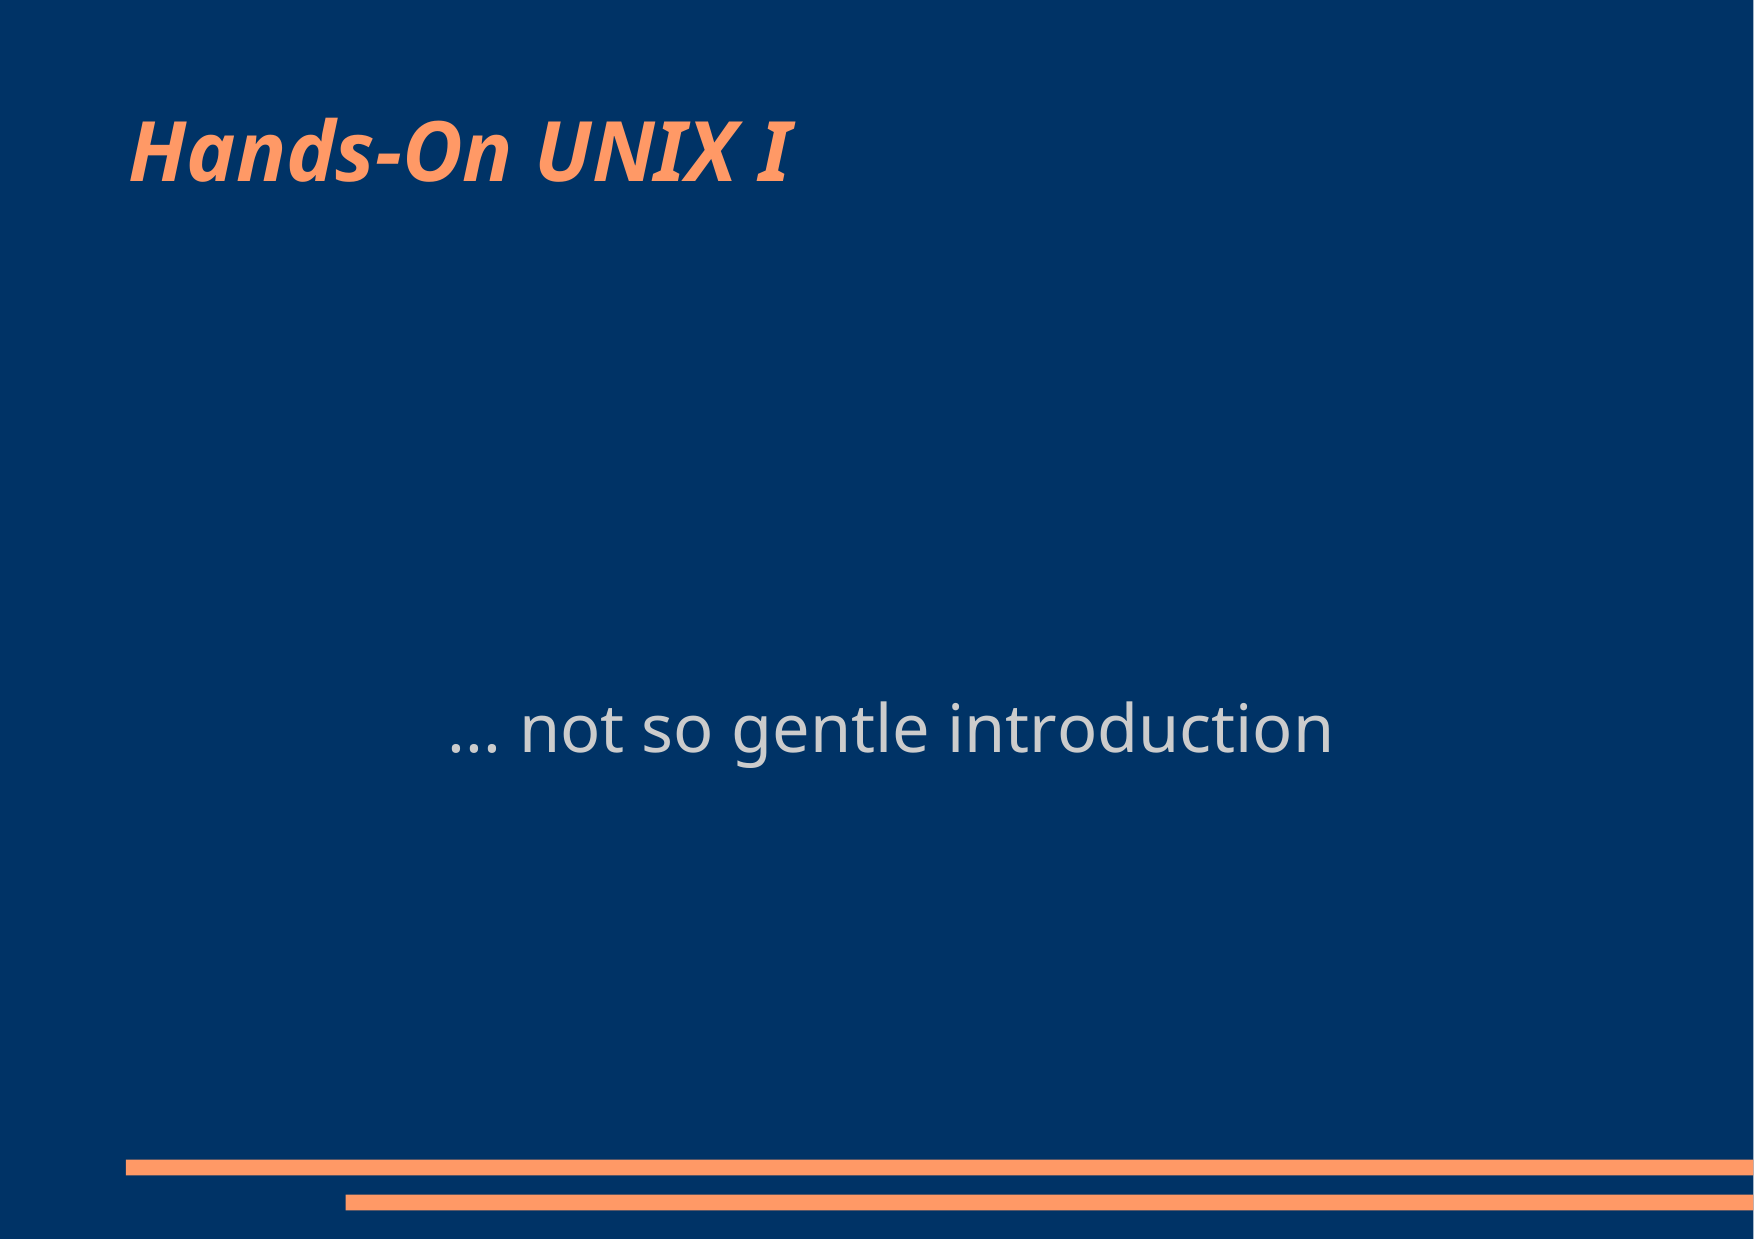

# Hands-On UNIX I
... not so gentle introduction